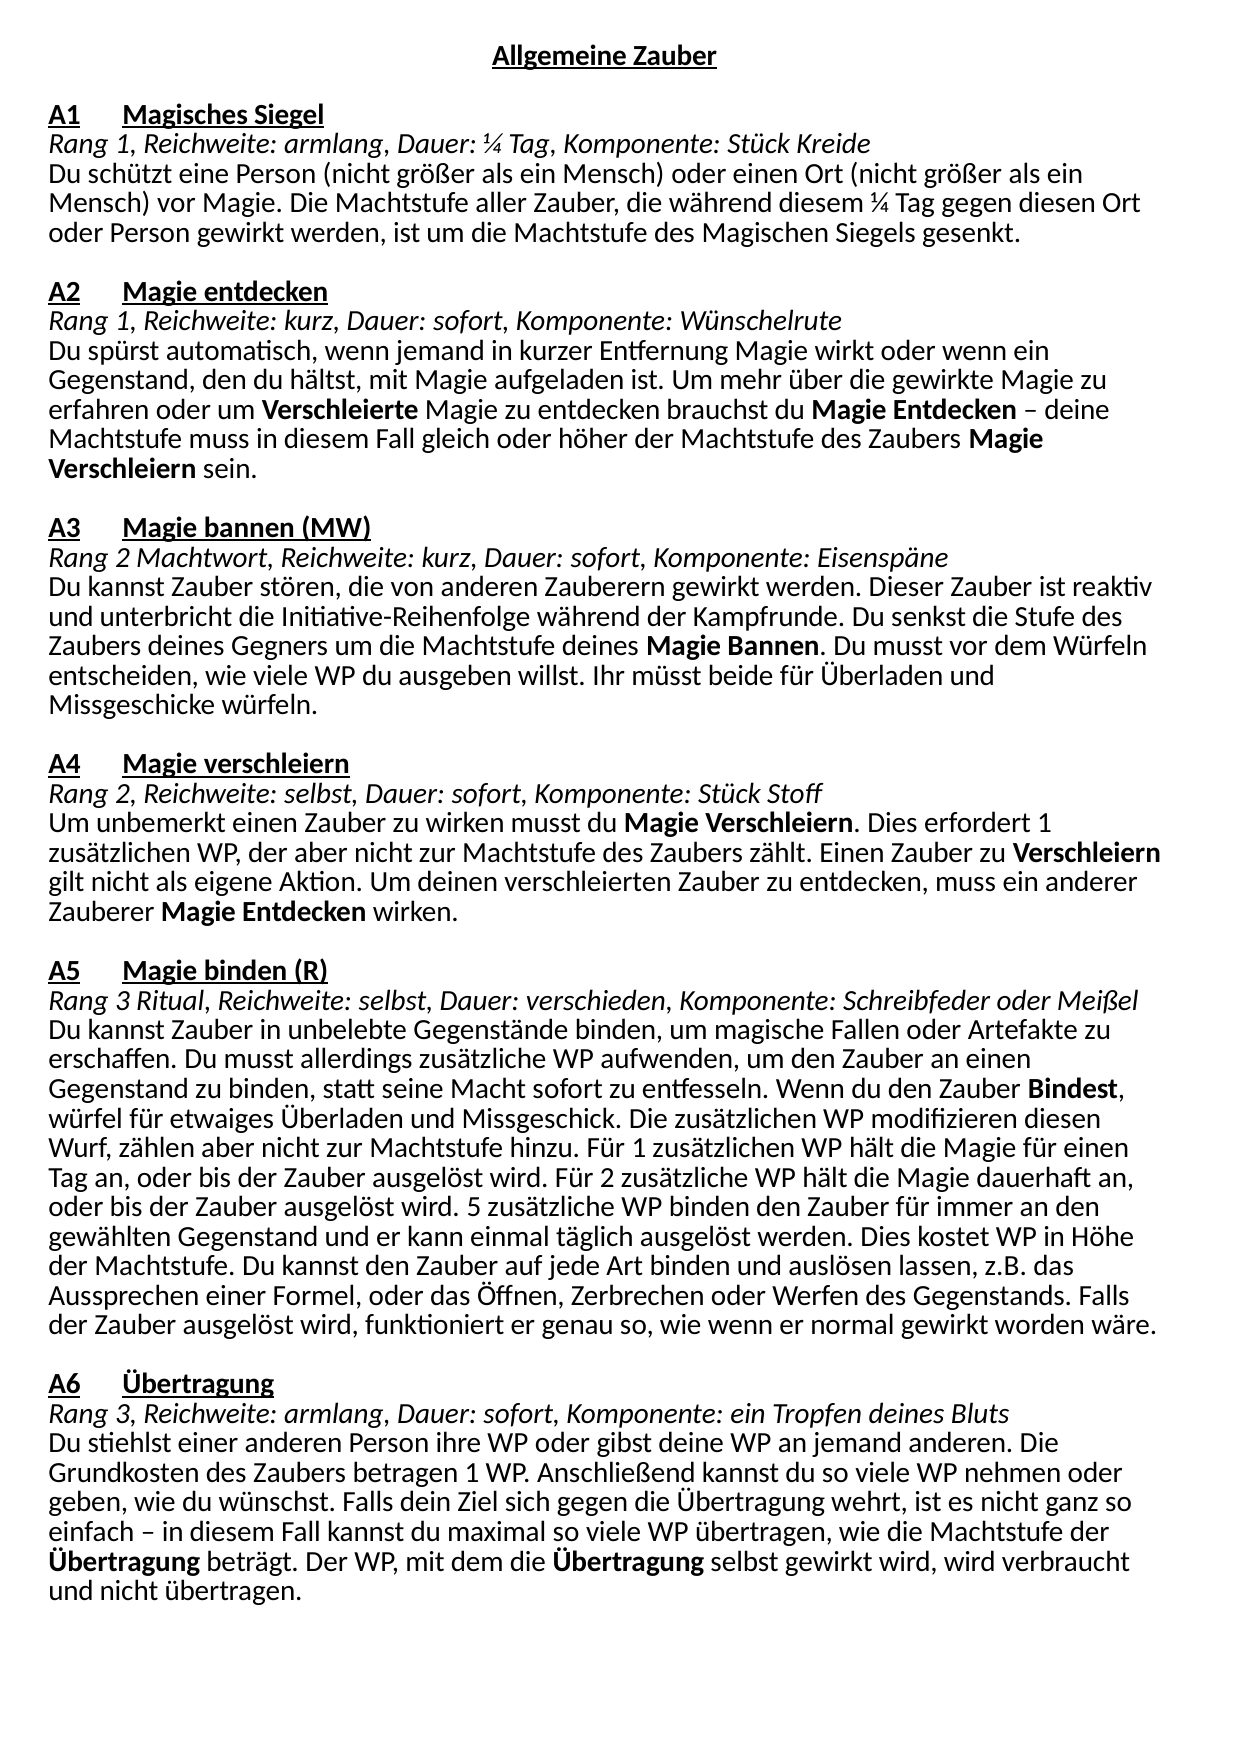

Allgemeine Zauber
A1	Magisches Siegel
Rang 1, Reichweite: armlang, Dauer: ¼ Tag, Komponente: Stück Kreide
Du schützt eine Person (nicht größer als ein Mensch) oder einen Ort (nicht größer als ein Mensch) vor Magie. Die Machtstufe aller Zauber, die während diesem ¼ Tag gegen diesen Ort oder Person gewirkt werden, ist um die Machtstufe des Magischen Siegels gesenkt.
A2	Magie entdecken
Rang 1, Reichweite: kurz, Dauer: sofort, Komponente: Wünschelrute
Du spürst automatisch, wenn jemand in kurzer Entfernung Magie wirkt oder wenn ein Gegenstand, den du hältst, mit Magie aufgeladen ist. Um mehr über die gewirkte Magie zu erfahren oder um Verschleierte Magie zu entdecken brauchst du Magie Entdecken – deine Machtstufe muss in diesem Fall gleich oder höher der Machtstufe des Zaubers Magie Verschleiern sein.
A3	Magie bannen (MW)
Rang 2 Machtwort, Reichweite: kurz, Dauer: sofort, Komponente: Eisenspäne
Du kannst Zauber stören, die von anderen Zauberern gewirkt werden. Dieser Zauber ist reaktiv und unterbricht die Initiative-Reihenfolge während der Kampfrunde. Du senkst die Stufe des Zaubers deines Gegners um die Machtstufe deines Magie Bannen. Du musst vor dem Würfeln entscheiden, wie viele WP du ausgeben willst. Ihr müsst beide für Überladen und Missgeschicke würfeln.
A4	Magie verschleiern
Rang 2, Reichweite: selbst, Dauer: sofort, Komponente: Stück Stoff
Um unbemerkt einen Zauber zu wirken musst du Magie Verschleiern. Dies erfordert 1 zusätzlichen WP, der aber nicht zur Machtstufe des Zaubers zählt. Einen Zauber zu Verschleiern gilt nicht als eigene Aktion. Um deinen verschleierten Zauber zu entdecken, muss ein anderer Zauberer Magie Entdecken wirken.
A5	Magie binden (R)
Rang 3 Ritual, Reichweite: selbst, Dauer: verschieden, Komponente: Schreibfeder oder Meißel
Du kannst Zauber in unbelebte Gegenstände binden, um magische Fallen oder Artefakte zu erschaffen. Du musst allerdings zusätzliche WP aufwenden, um den Zauber an einen Gegenstand zu binden, statt seine Macht sofort zu entfesseln. Wenn du den Zauber Bindest, würfel für etwaiges Überladen und Missgeschick. Die zusätzlichen WP modifizieren diesen Wurf, zählen aber nicht zur Machtstufe hinzu. Für 1 zusätzlichen WP hält die Magie für einen Tag an, oder bis der Zauber ausgelöst wird. Für 2 zusätzliche WP hält die Magie dauerhaft an, oder bis der Zauber ausgelöst wird. 5 zusätzliche WP binden den Zauber für immer an den gewählten Gegenstand und er kann einmal täglich ausgelöst werden. Dies kostet WP in Höhe der Machtstufe. Du kannst den Zauber auf jede Art binden und auslösen lassen, z.B. das Aussprechen einer Formel, oder das Öffnen, Zerbrechen oder Werfen des Gegenstands. Falls der Zauber ausgelöst wird, funktioniert er genau so, wie wenn er normal gewirkt worden wäre.
A6	Übertragung
Rang 3, Reichweite: armlang, Dauer: sofort, Komponente: ein Tropfen deines Bluts
Du stiehlst einer anderen Person ihre WP oder gibst deine WP an jemand anderen. Die Grundkosten des Zaubers betragen 1 WP. Anschließend kannst du so viele WP nehmen oder geben, wie du wünschst. Falls dein Ziel sich gegen die Übertragung wehrt, ist es nicht ganz so einfach – in diesem Fall kannst du maximal so viele WP übertragen, wie die Machtstufe der Übertragung beträgt. Der WP, mit dem die Übertragung selbst gewirkt wird, wird verbraucht und nicht übertragen.